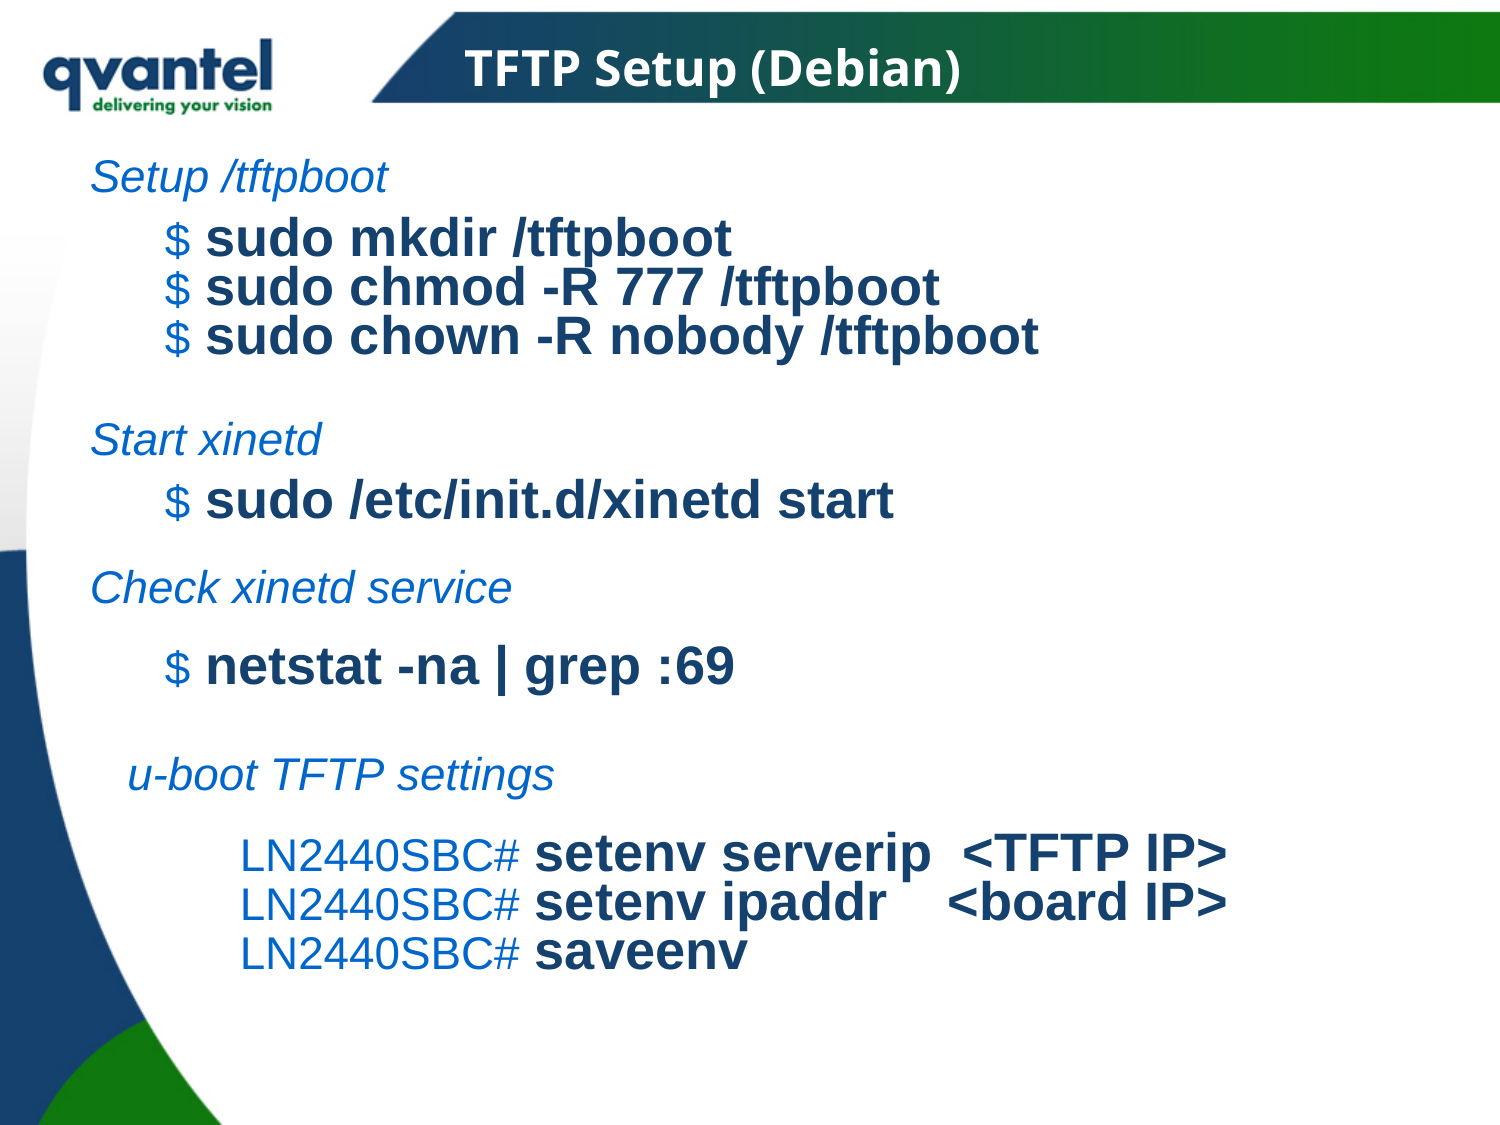

# TFTP Setup (Debian)
Setup /tftpboot
$ sudo mkdir /tftpboot
$ sudo chmod -R 777 /tftpboot
$ sudo chown -R nobody /tftpboot
Start xinetd
$ sudo /etc/init.d/xinetd start
Check xinetd service
$ netstat -na | grep :69
u-boot TFTP settings
LN2440SBC# setenv serverip <TFTP IP>
LN2440SBC# setenv ipaddr <board IP>
LN2440SBC# saveenv
© 2007 Qvantel Oy - http://www.qvantel.com